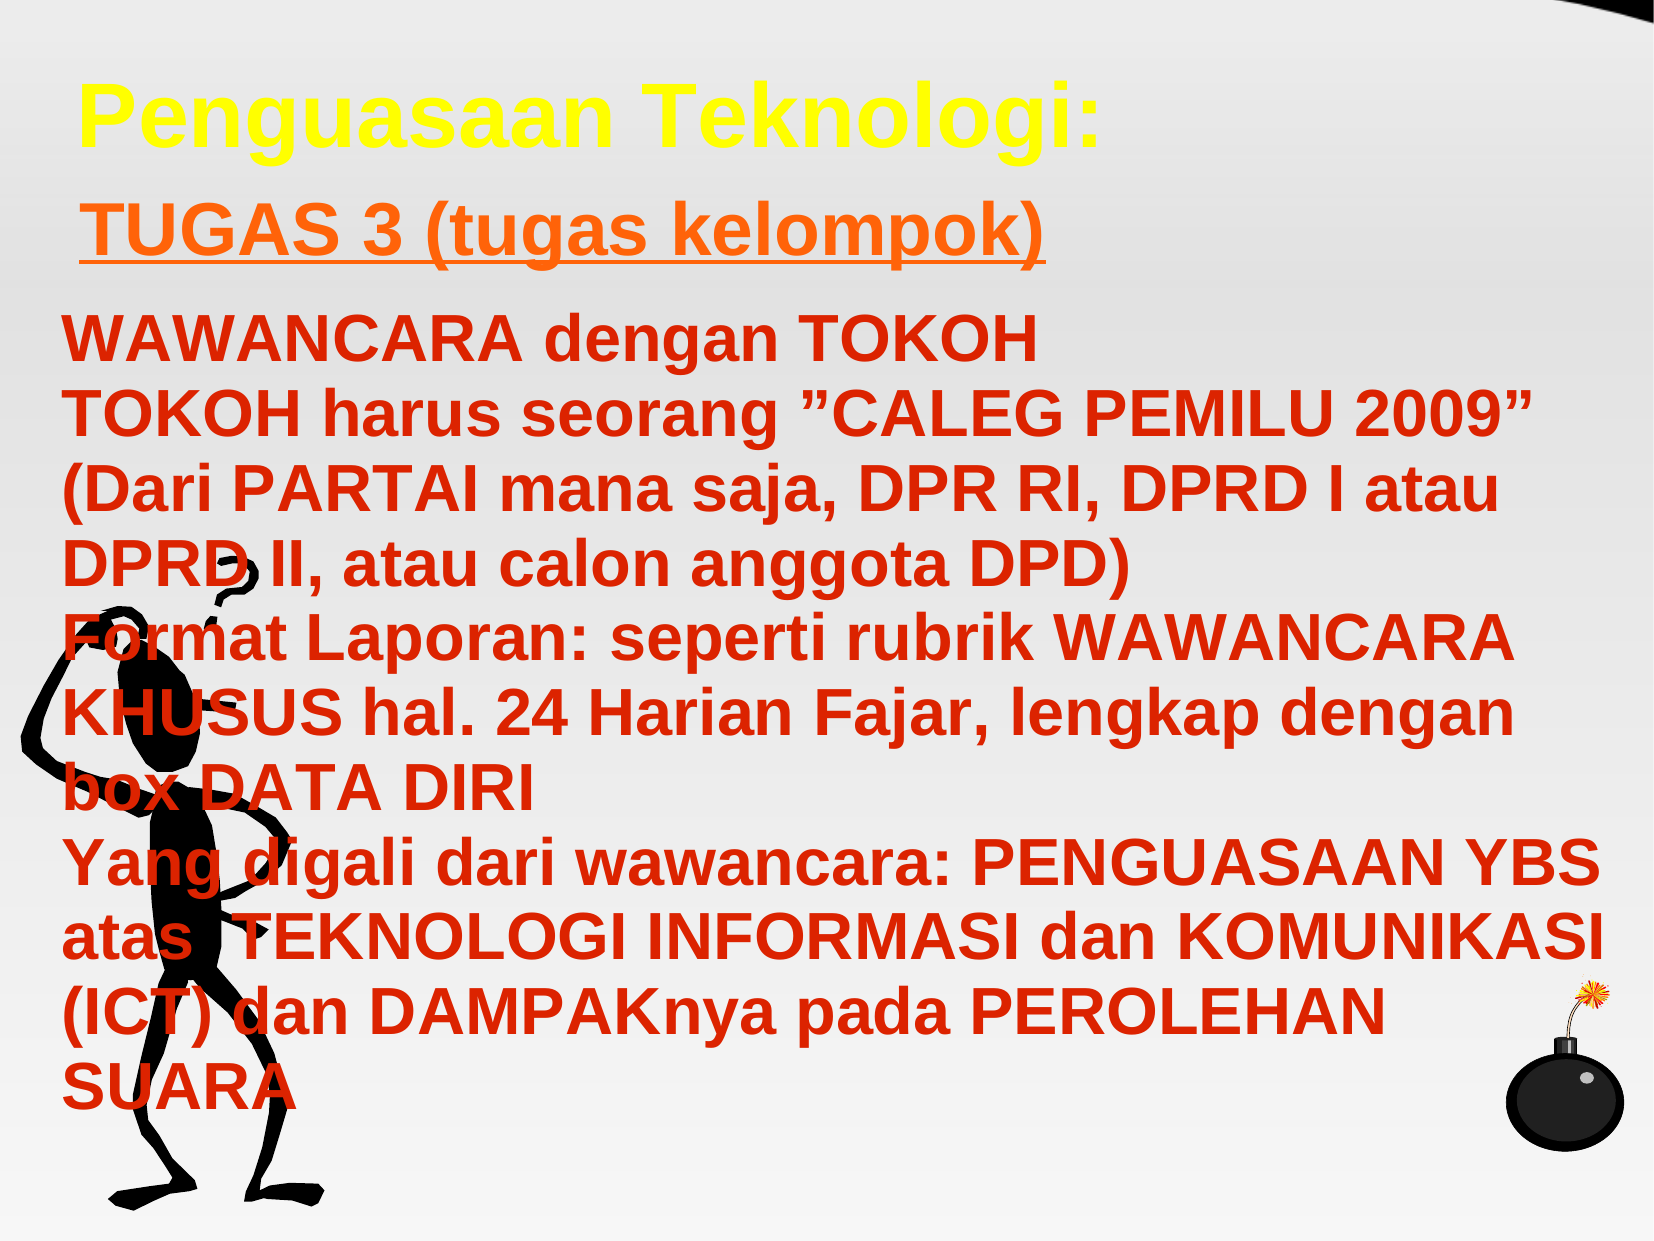

# Penguasaan Teknologi:
TUGAS 3 (tugas kelompok)
WAWANCARA dengan TOKOH
TOKOH harus seorang ”CALEG PEMILU 2009”
(Dari PARTAI mana saja, DPR RI, DPRD I atau
DPRD II, atau calon anggota DPD)
Format Laporan: seperti rubrik WAWANCARA
KHUSUS hal. 24 Harian Fajar, lengkap dengan
box DATA DIRI
Yang digali dari wawancara: PENGUASAAN YBS atas TEKNOLOGI INFORMASI dan KOMUNIKASI (ICT) dan DAMPAK­nya pada PEROLEHAN SUARA